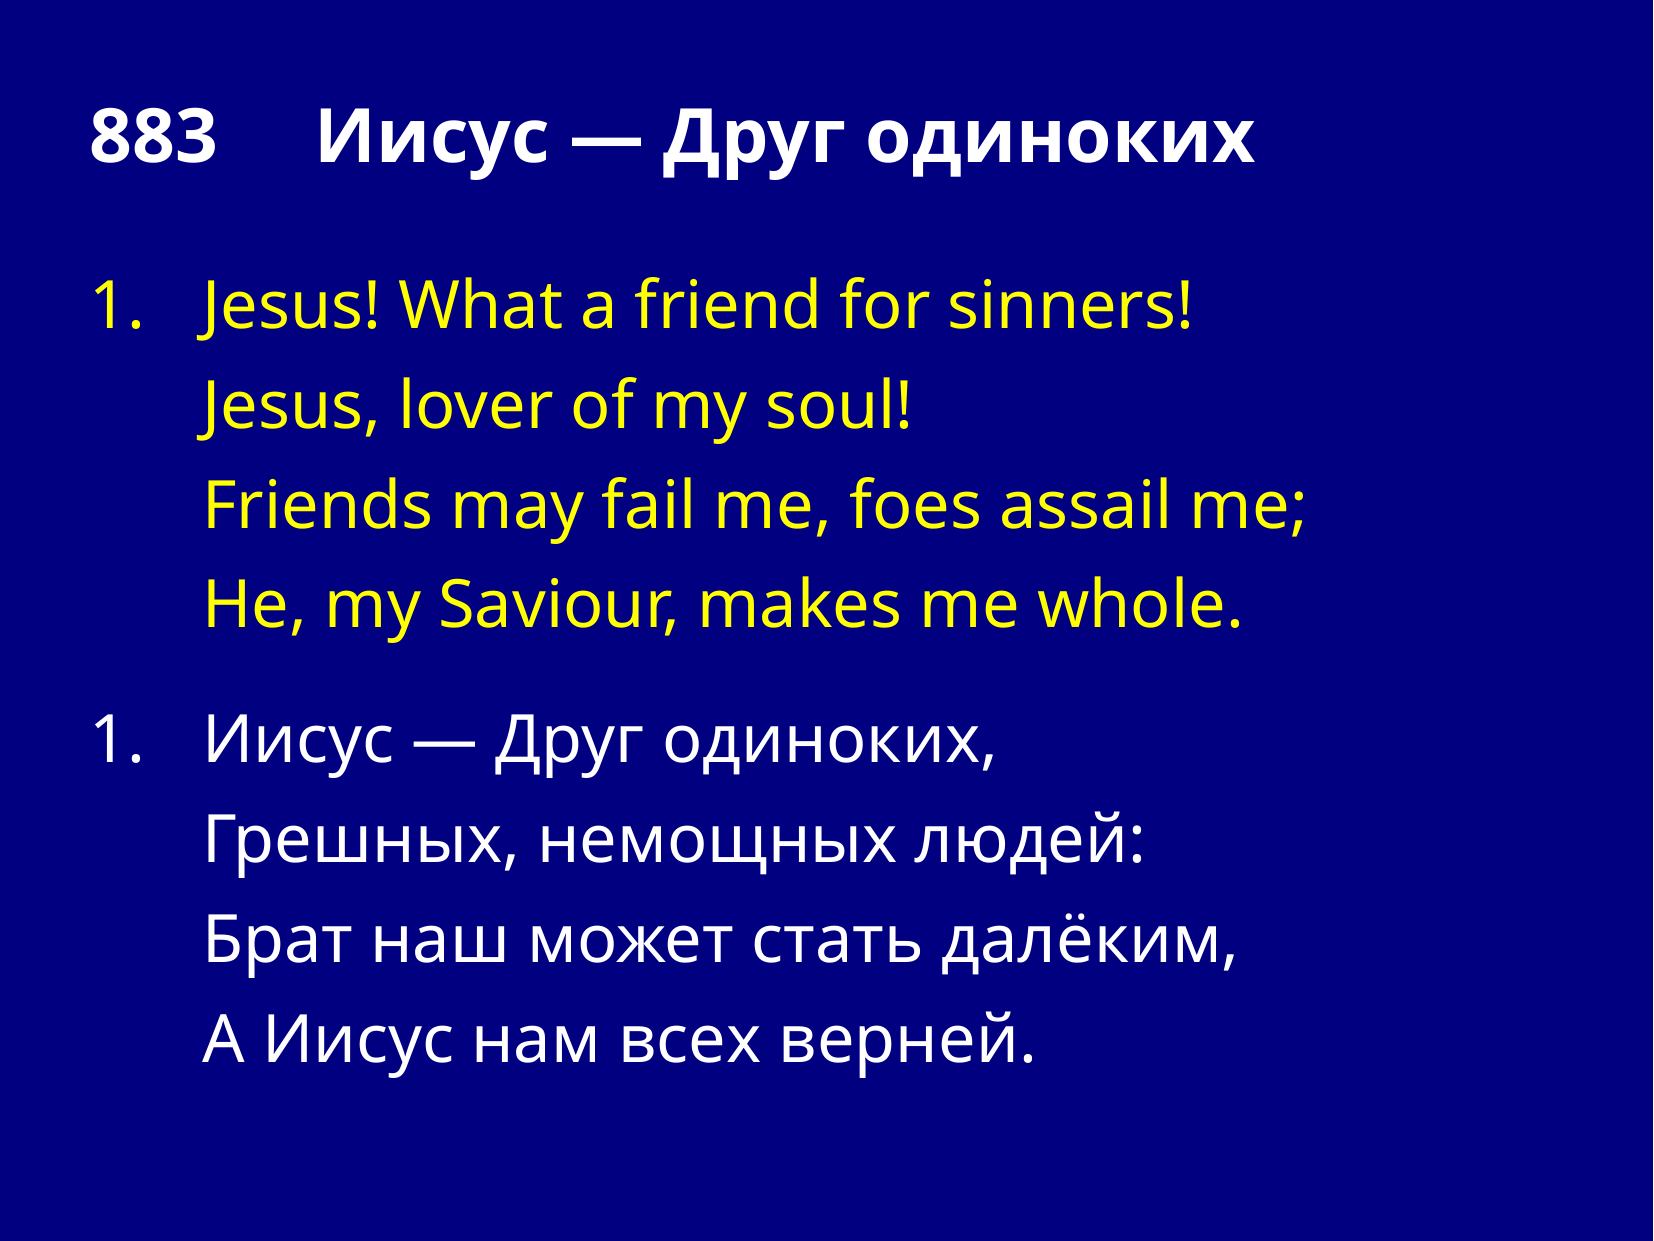

883	Иисус — Друг одиноких
1.	Jesus! What a friend for sinners!
	Jesus, lover of my soul!
	Friends may fail me, foes assail me;
	He, my Saviour, makes me whole.
1.	Иисус — Друг одиноких,
	Грешных, немощных людей:
	Брат наш может стать далёким,
	А Иисус нам всех верней.